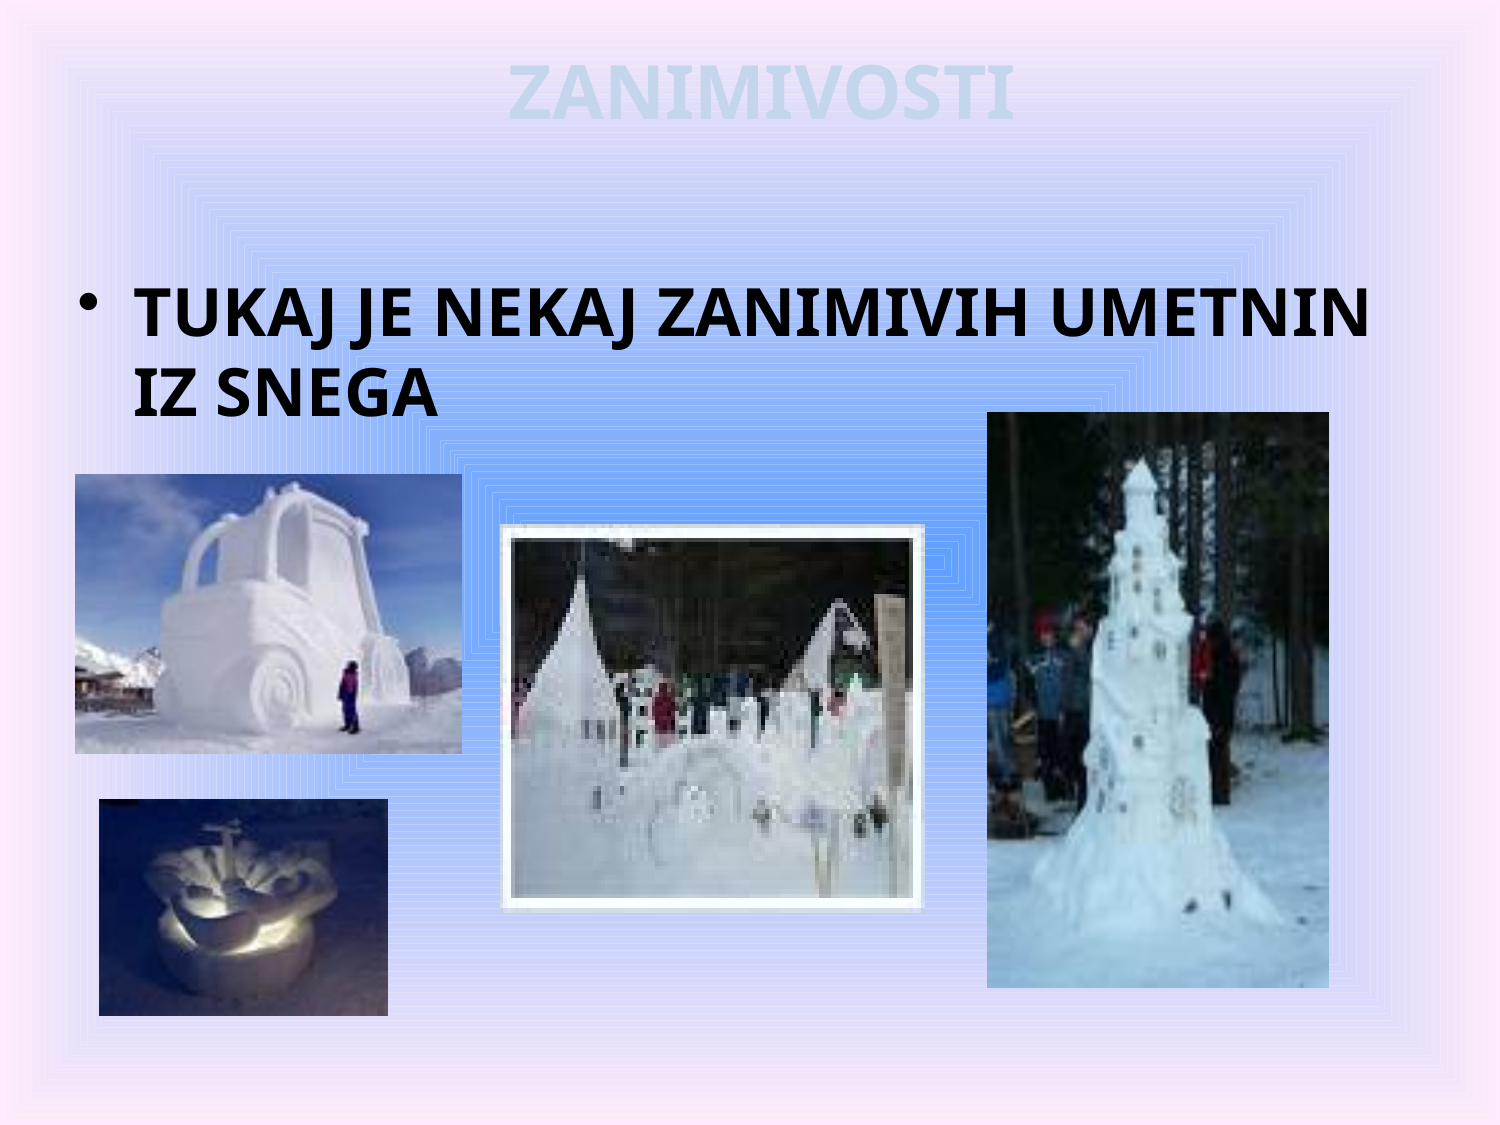

ZANIMIVOSTI
# TUKAJ JE NEKAJ ZANIMIVIH UMETNIN IZ SNEGA